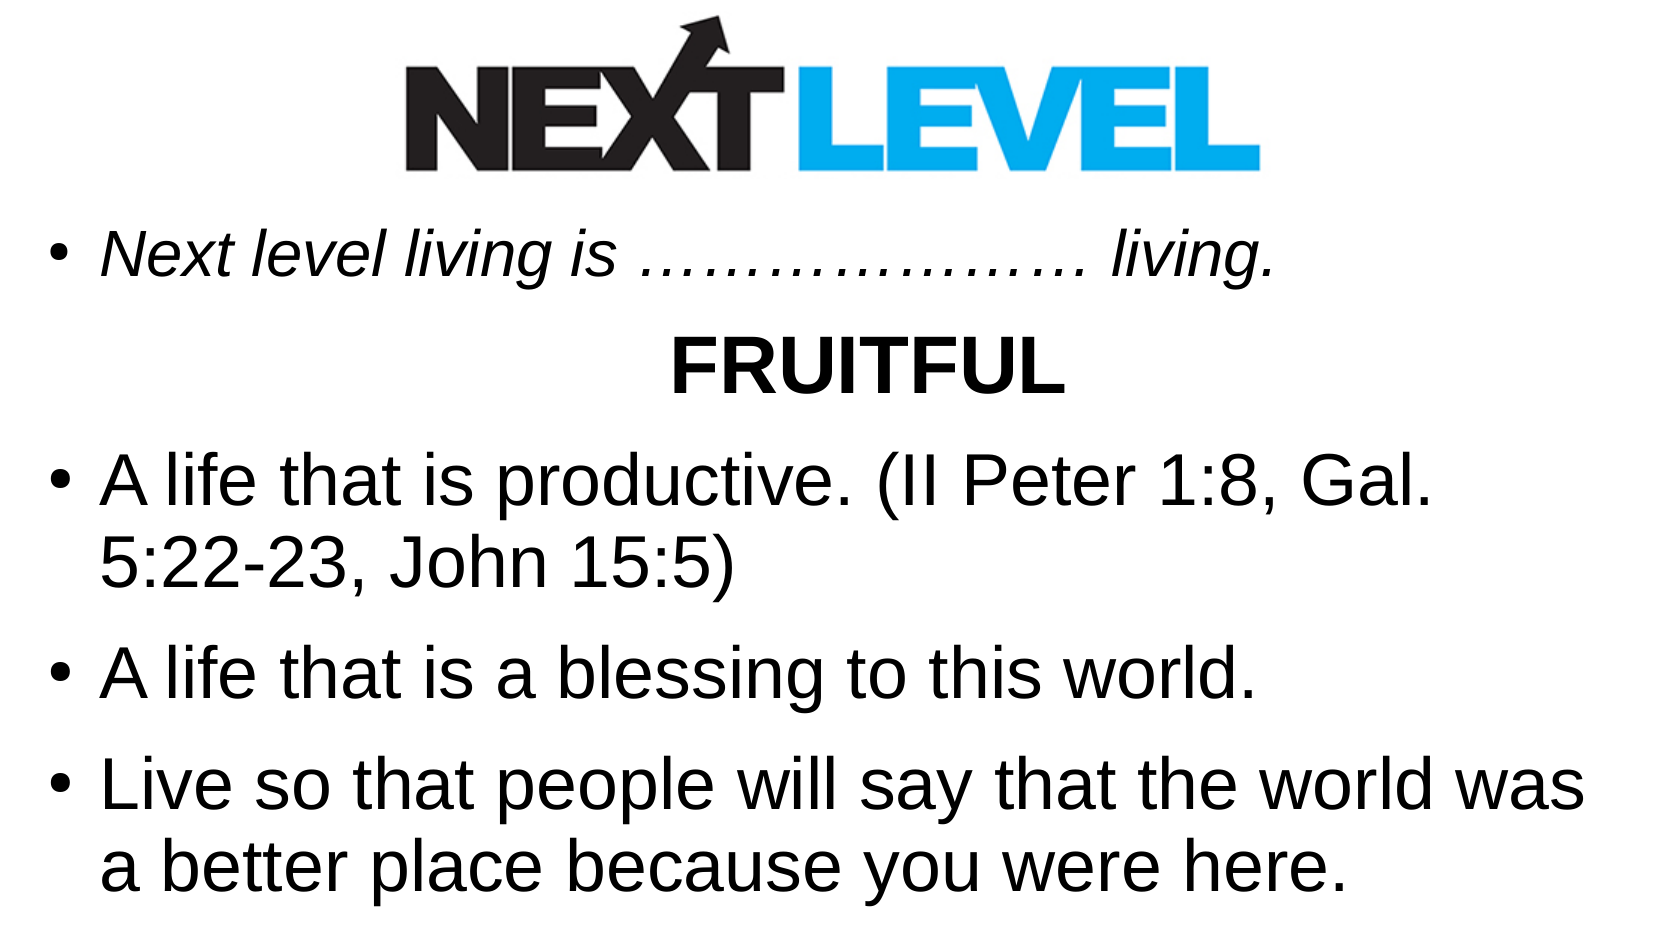

#
Next level living is ………………… living.
 FRUITFUL
A life that is productive. (II Peter 1:8, Gal. 5:22-23, John 15:5)
A life that is a blessing to this world.
Live so that people will say that the world was a better place because you were here.